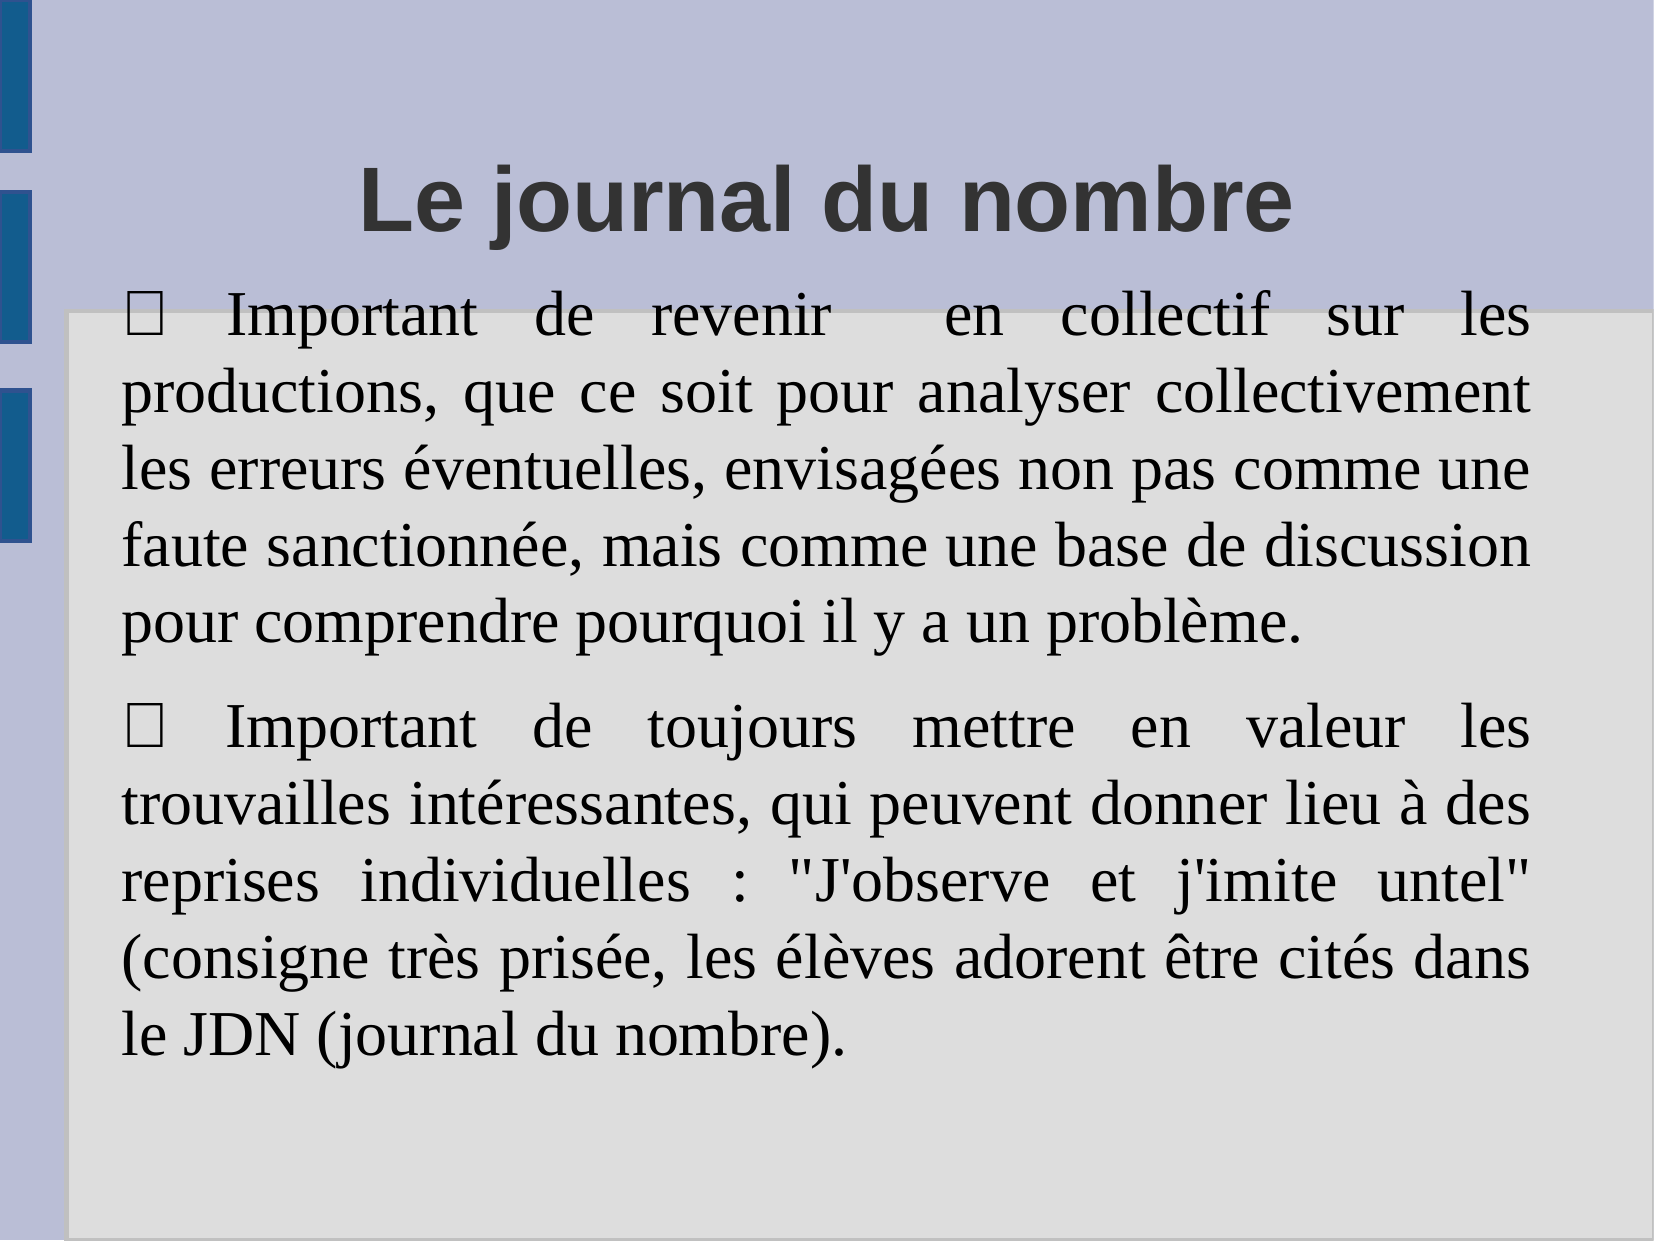

# Le journal du nombre
 Important de revenir en collectif sur les productions, que ce soit pour analyser collectivement les erreurs éventuelles, envisagées non pas comme une faute sanctionnée, mais comme une base de discussion pour comprendre pourquoi il y a un problème.
 Important de toujours mettre en valeur les trouvailles intéressantes, qui peuvent donner lieu à des reprises individuelles : "J'observe et j'imite untel" (consigne très prisée, les élèves adorent être cités dans le JDN (journal du nombre).